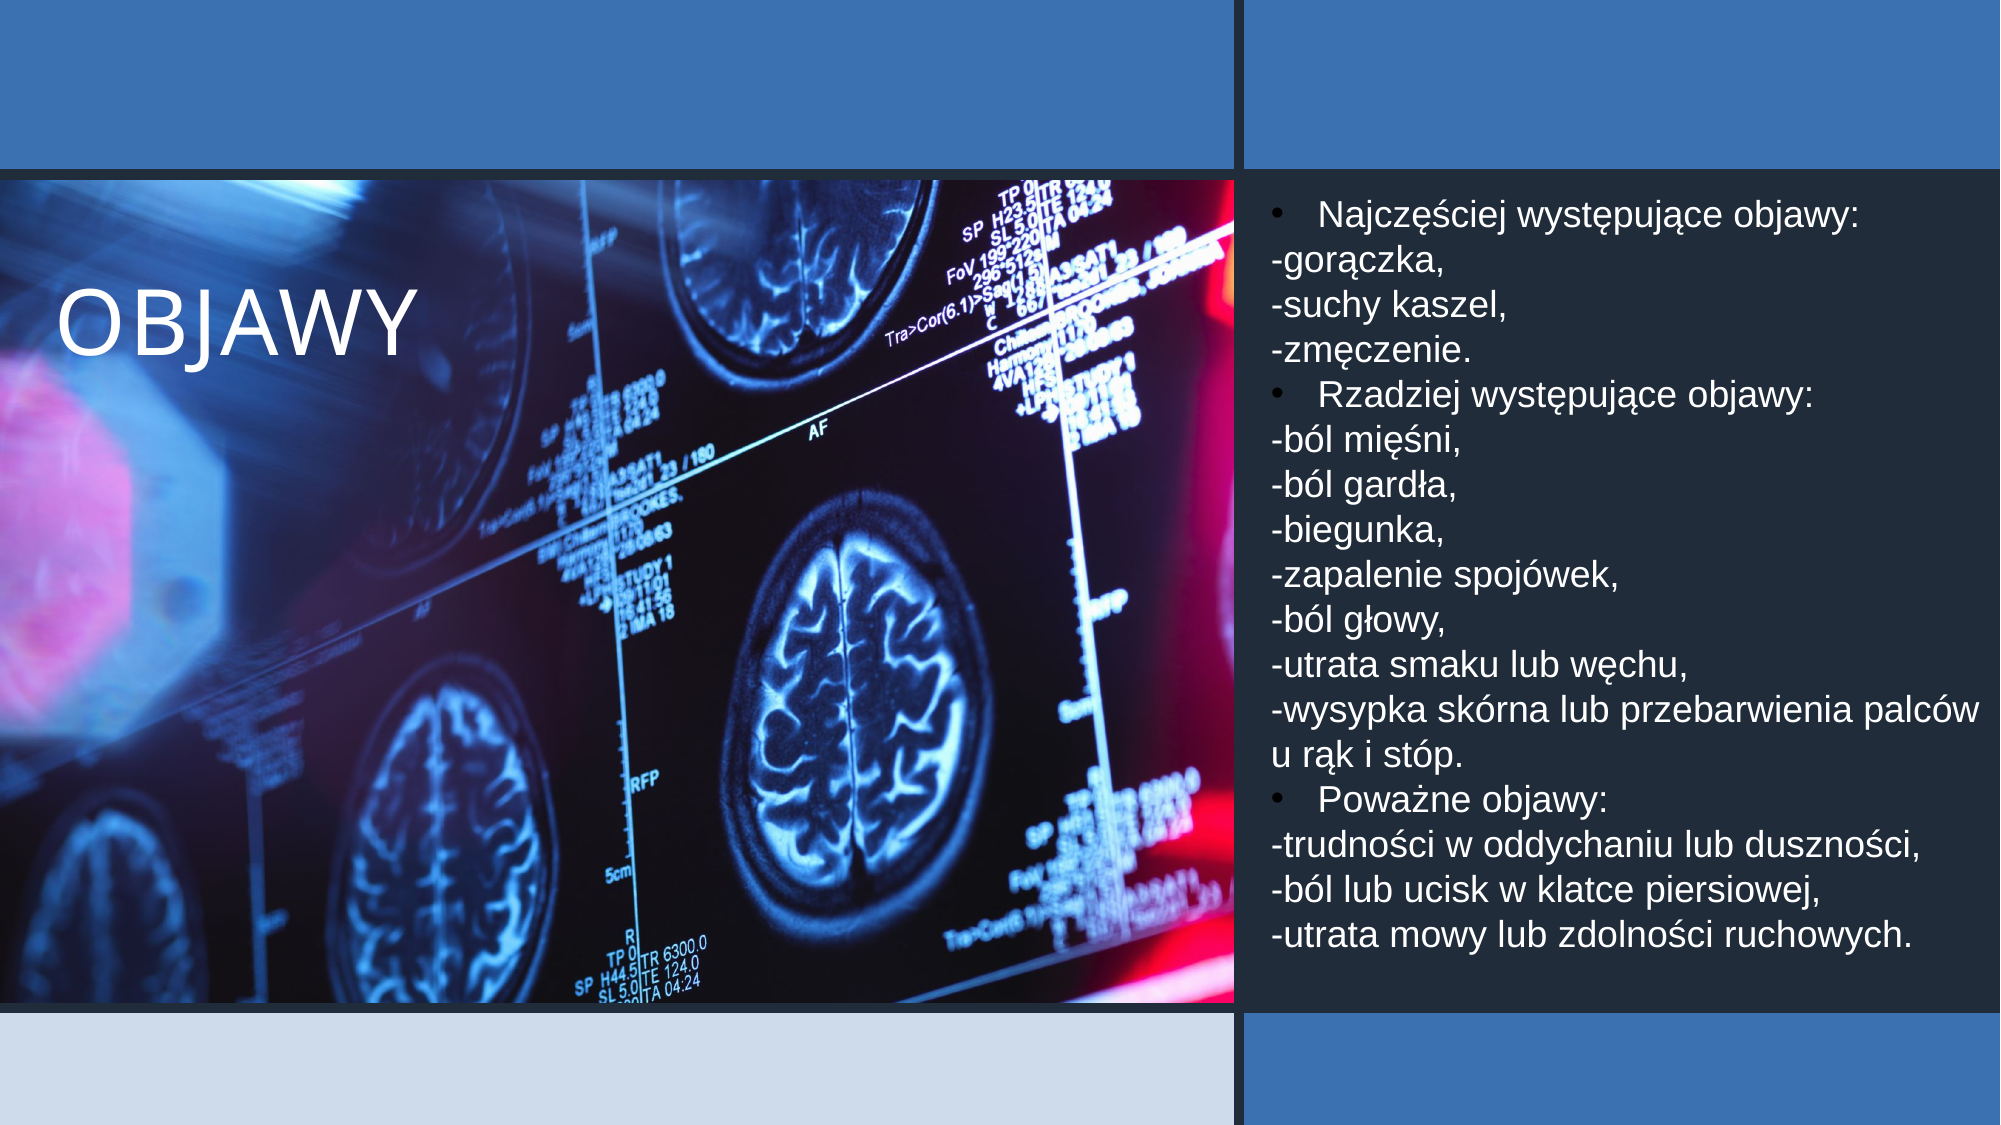

# Objawy
Najczęściej występujące objawy:
-gorączka,
-suchy kaszel,
-zmęczenie.
Rzadziej występujące objawy:
-ból mięśni,
-ból gardła,
-biegunka,
-zapalenie spojówek,
-ból głowy,
-utrata smaku lub węchu,
-wysypka skórna lub przebarwienia palców u rąk i stóp.
Poważne objawy:
-trudności w oddychaniu lub duszności,
-ból lub ucisk w klatce piersiowej,
-utrata mowy lub zdolności ruchowych.